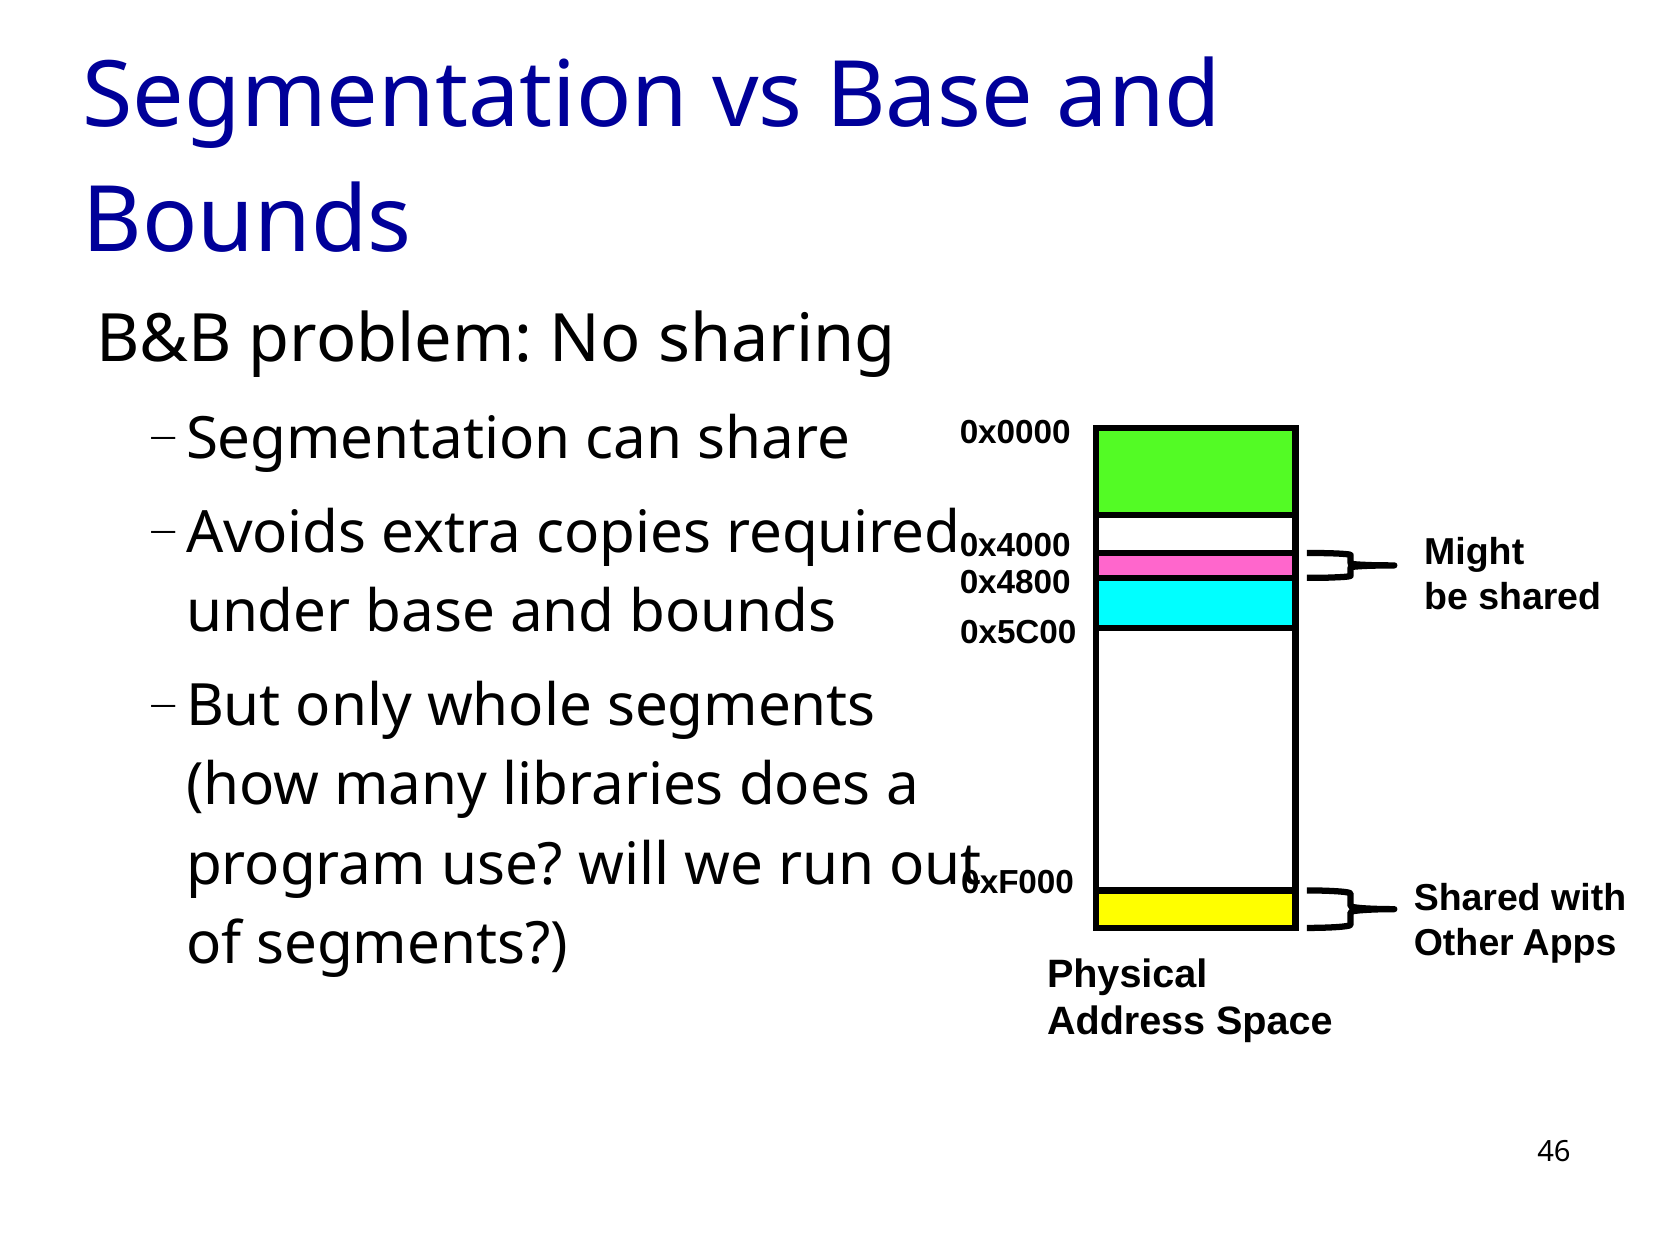

# Segmentation vs Base and Bounds
B&B problem: No sharing
Segmentation can share
Avoids extra copies required
under base and bounds
But only whole segments
(how many libraries does a
program use? will we run out
of segments?)
0x0000
0x4000
0x4800
0x5C00
0xF000
Physical
Address Space
Might
be shared
Shared with
Other Apps
46